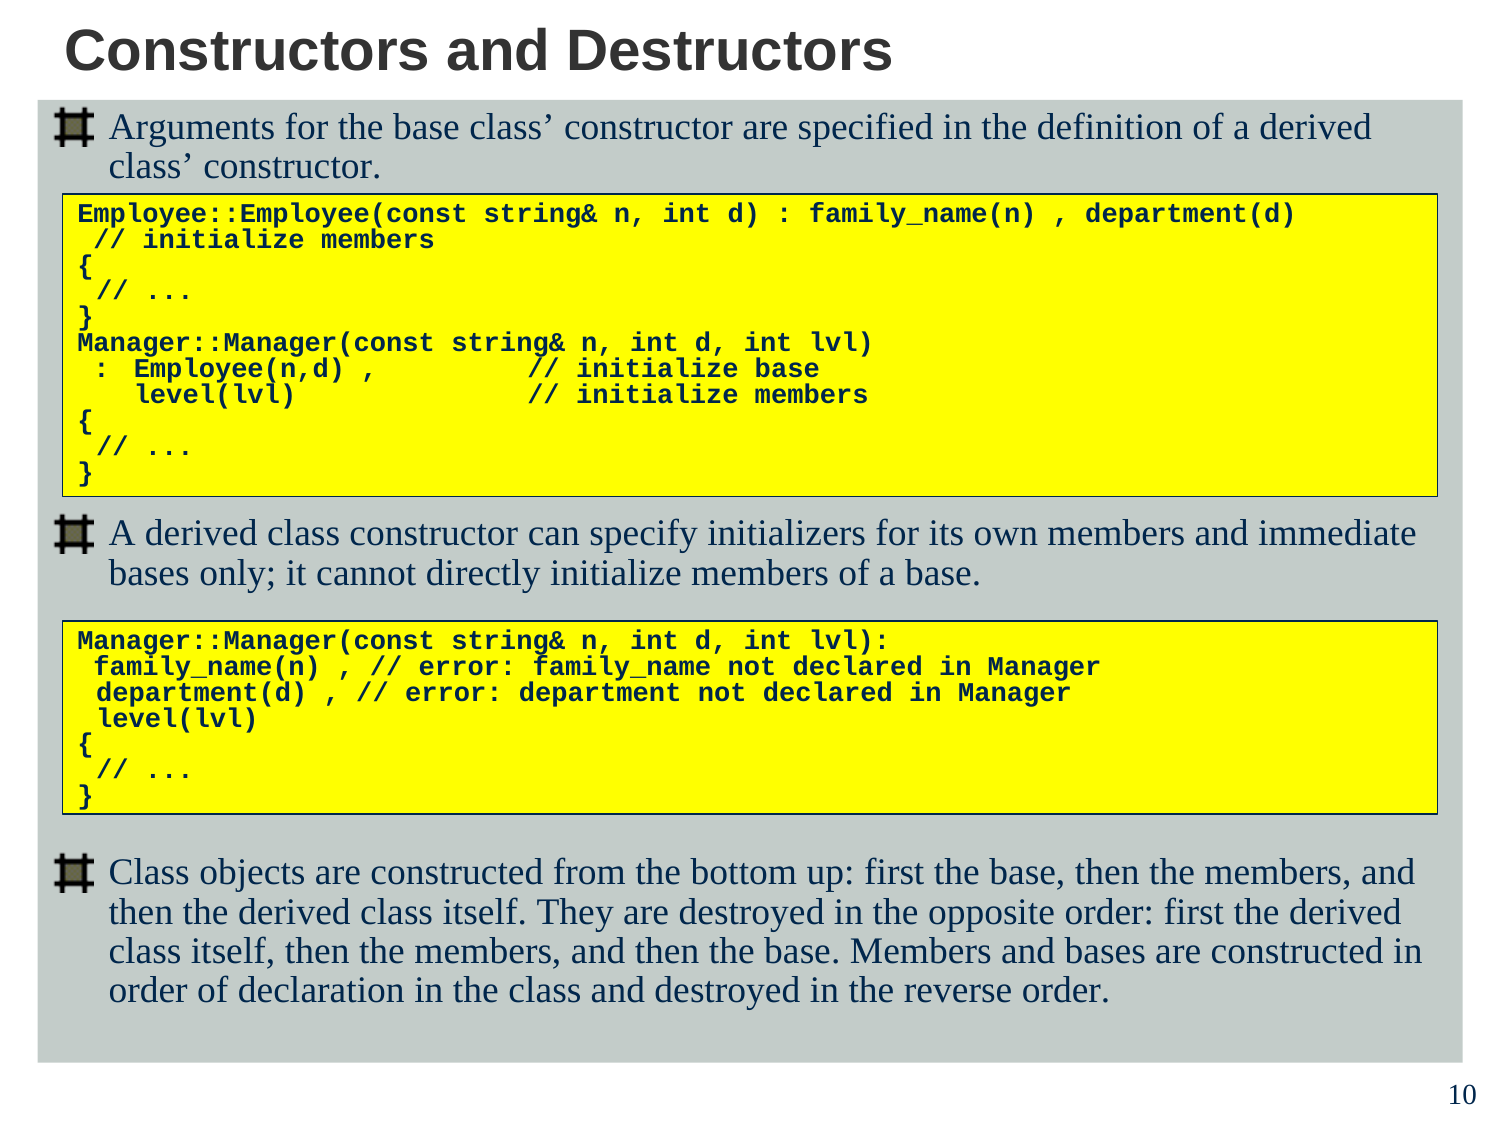

# Constructors and Destructors
Arguments for the base class’ constructor are specified in the definition of a derived class’ constructor.
A derived class constructor can specify initializers for its own members and immediate bases only; it cannot directly initialize members of a base.
Class objects are constructed from the bottom up: first the base, then the members, and then the derived class itself. They are destroyed in the opposite order: first the derived class itself, then the members, and then the base. Members and bases are constructed in order of declaration in the class and destroyed in the reverse order.
Employee::Employee(const string& n, int d) : family_name(n) , department(d)
 // initialize members
{
	// ...
}
Manager::Manager(const string& n, int d, int lvl)
 :	Employee(n,d) , 	// initialize base
		level(lvl) 		// initialize members
{
	// ...
}
Manager::Manager(const string& n, int d, int lvl):
 family_name(n) , // error: family_name not declared in Manager
	department(d) , // error: department not declared in Manager
	level(lvl)
{
	// ...
}